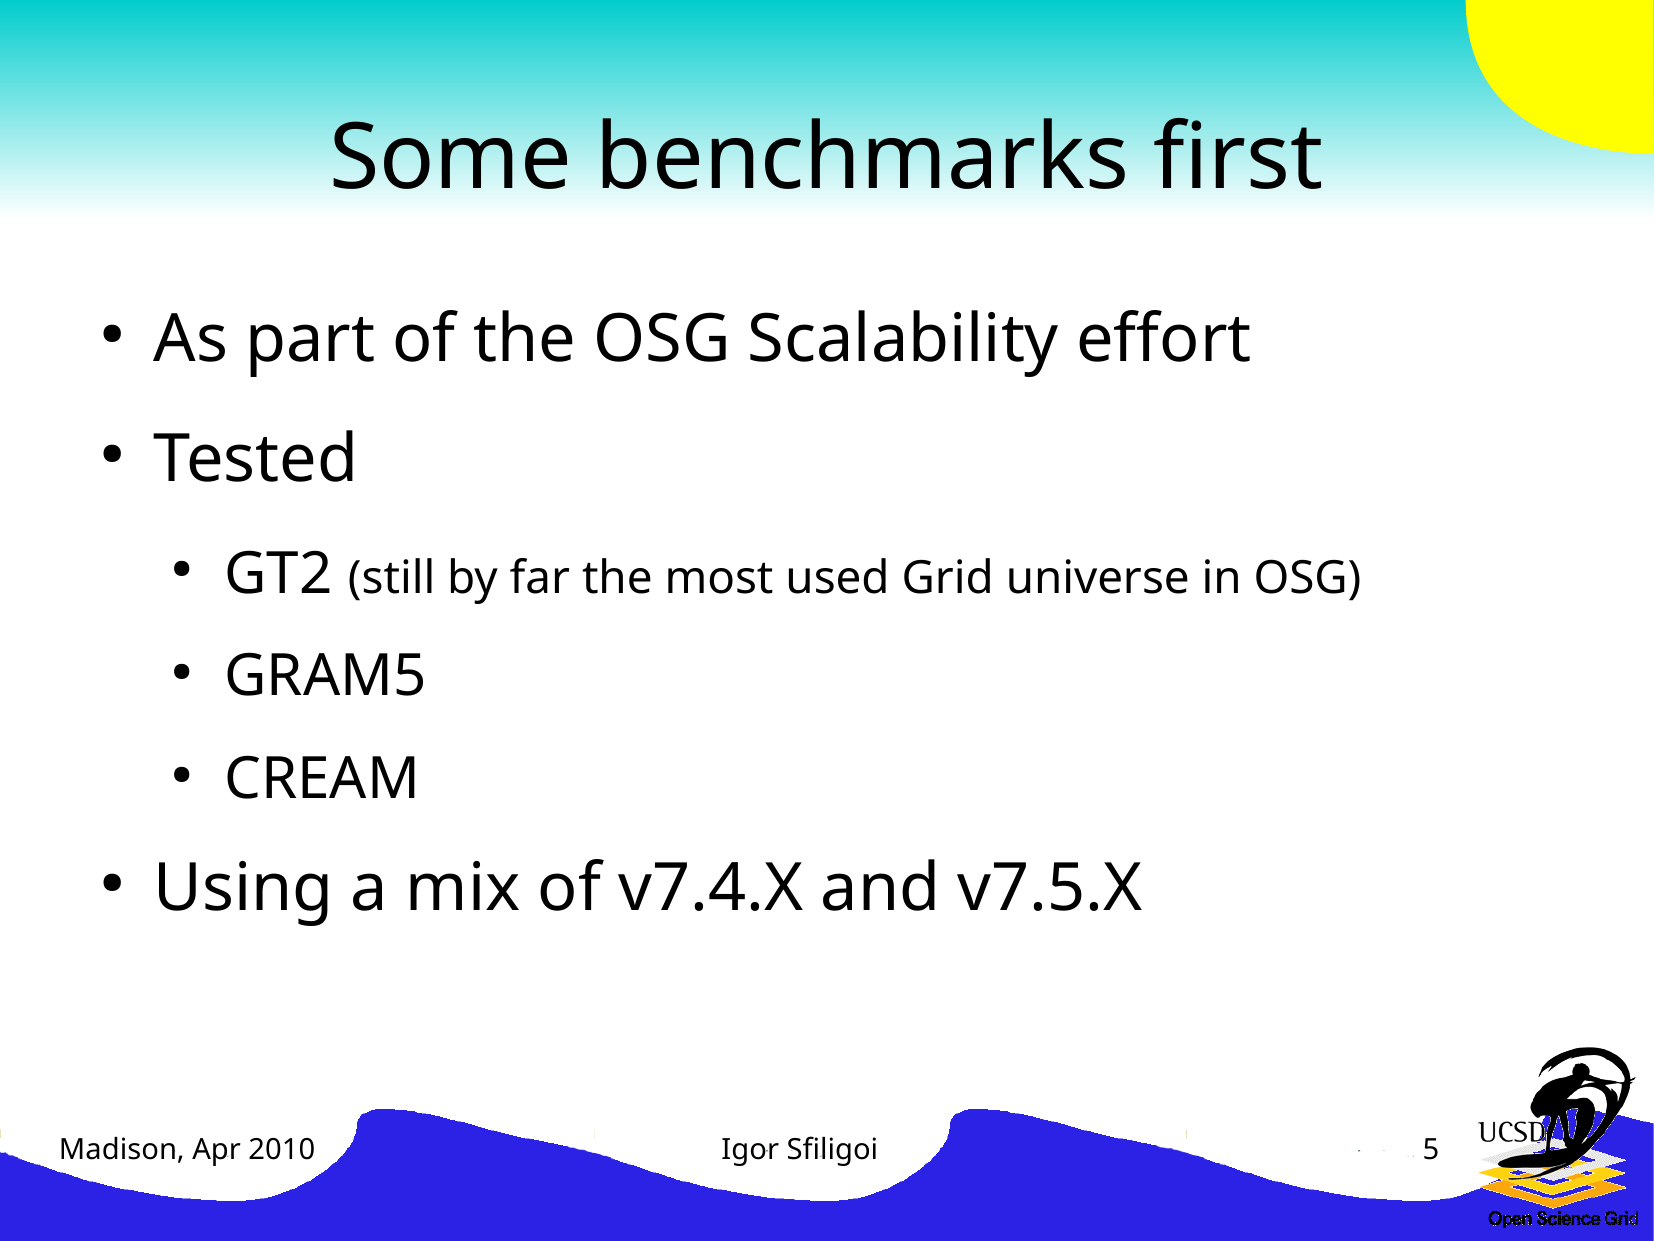

# Some benchmarks first
As part of the OSG Scalability effort
Tested
GT2 (still by far the most used Grid universe in OSG)
GRAM5
CREAM
Using a mix of v7.4.X and v7.5.X
5